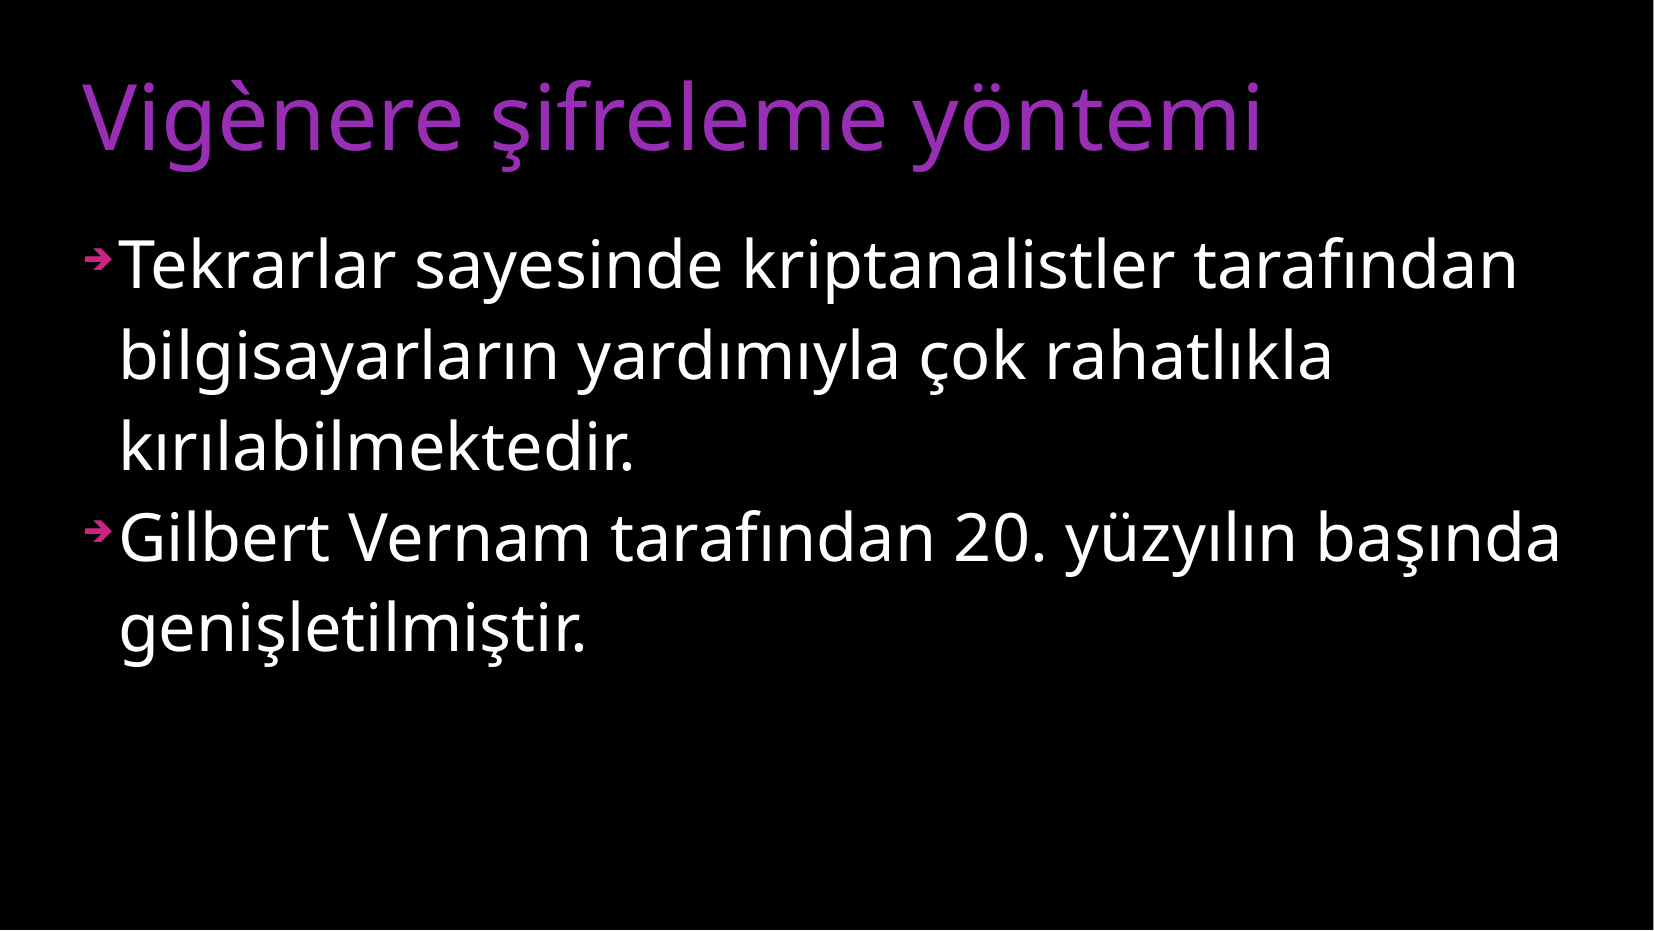

# Vigènere şifreleme yöntemi
Tekrarlar sayesinde kriptanalistler tarafından bilgisayarların yardımıyla çok rahatlıkla kırılabilmektedir.
Gilbert Vernam tarafından 20. yüzyılın başında genişletilmiştir.